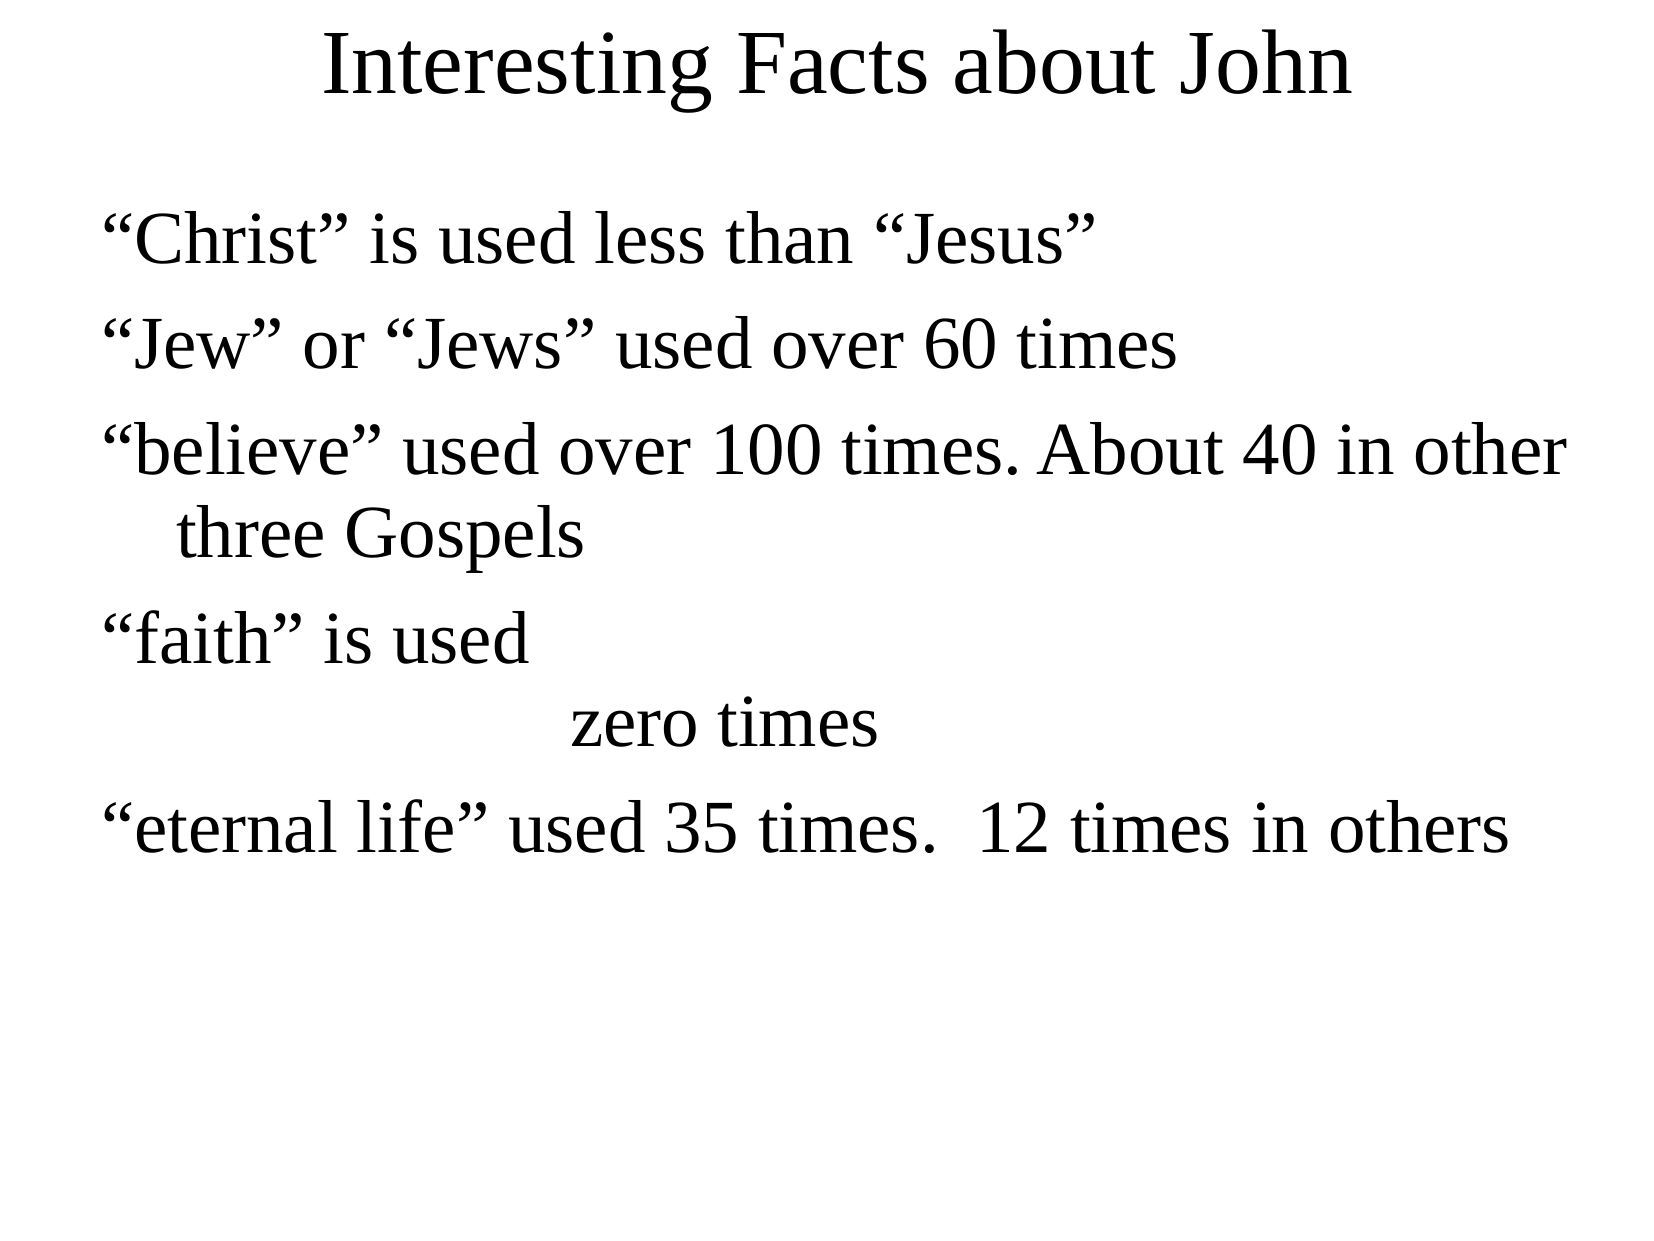

Interesting Facts about John
	“Christ” is used less than “Jesus”
	“Jew” or “Jews” used over 60 times
	“believe” used over 100 times. About 40 in other 			three Gospels
	“faith” is used
							 zero times
	“eternal life” used 35 times. 12 times in others